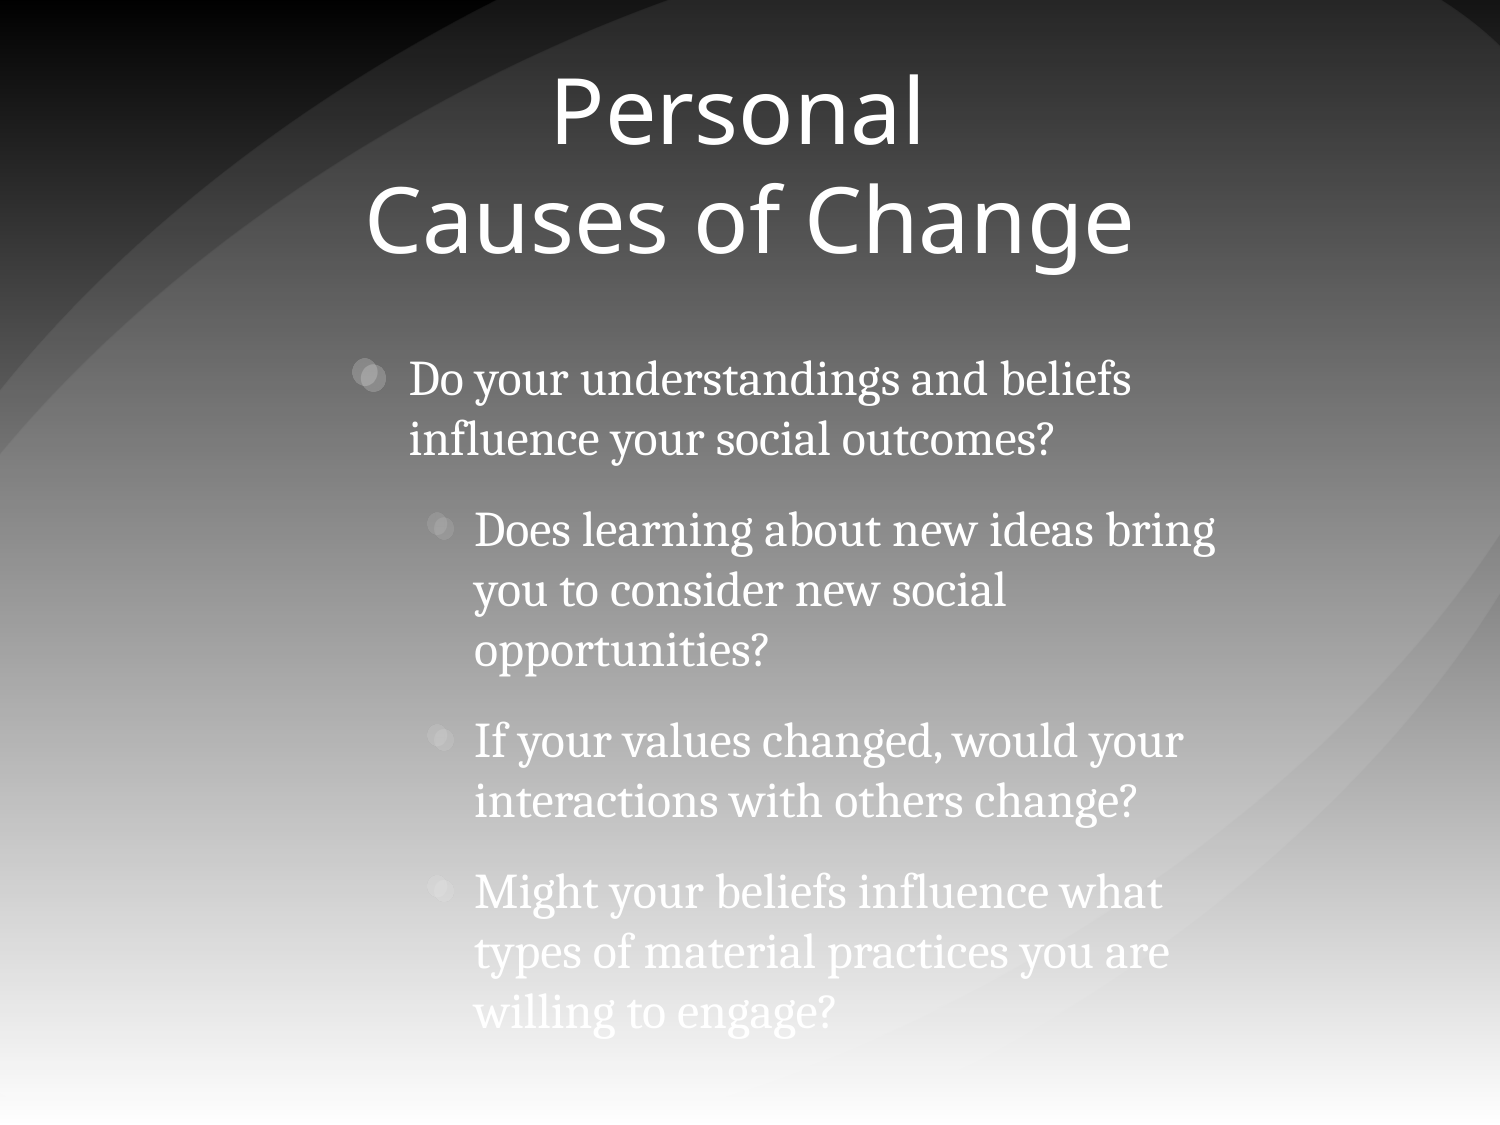

# Personal Causes of Change
Do your understandings and beliefs influence your social outcomes?
Does learning about new ideas bring you to consider new social opportunities?
If your values changed, would your interactions with others change?
Might your beliefs influence what types of material practices you are willing to engage?